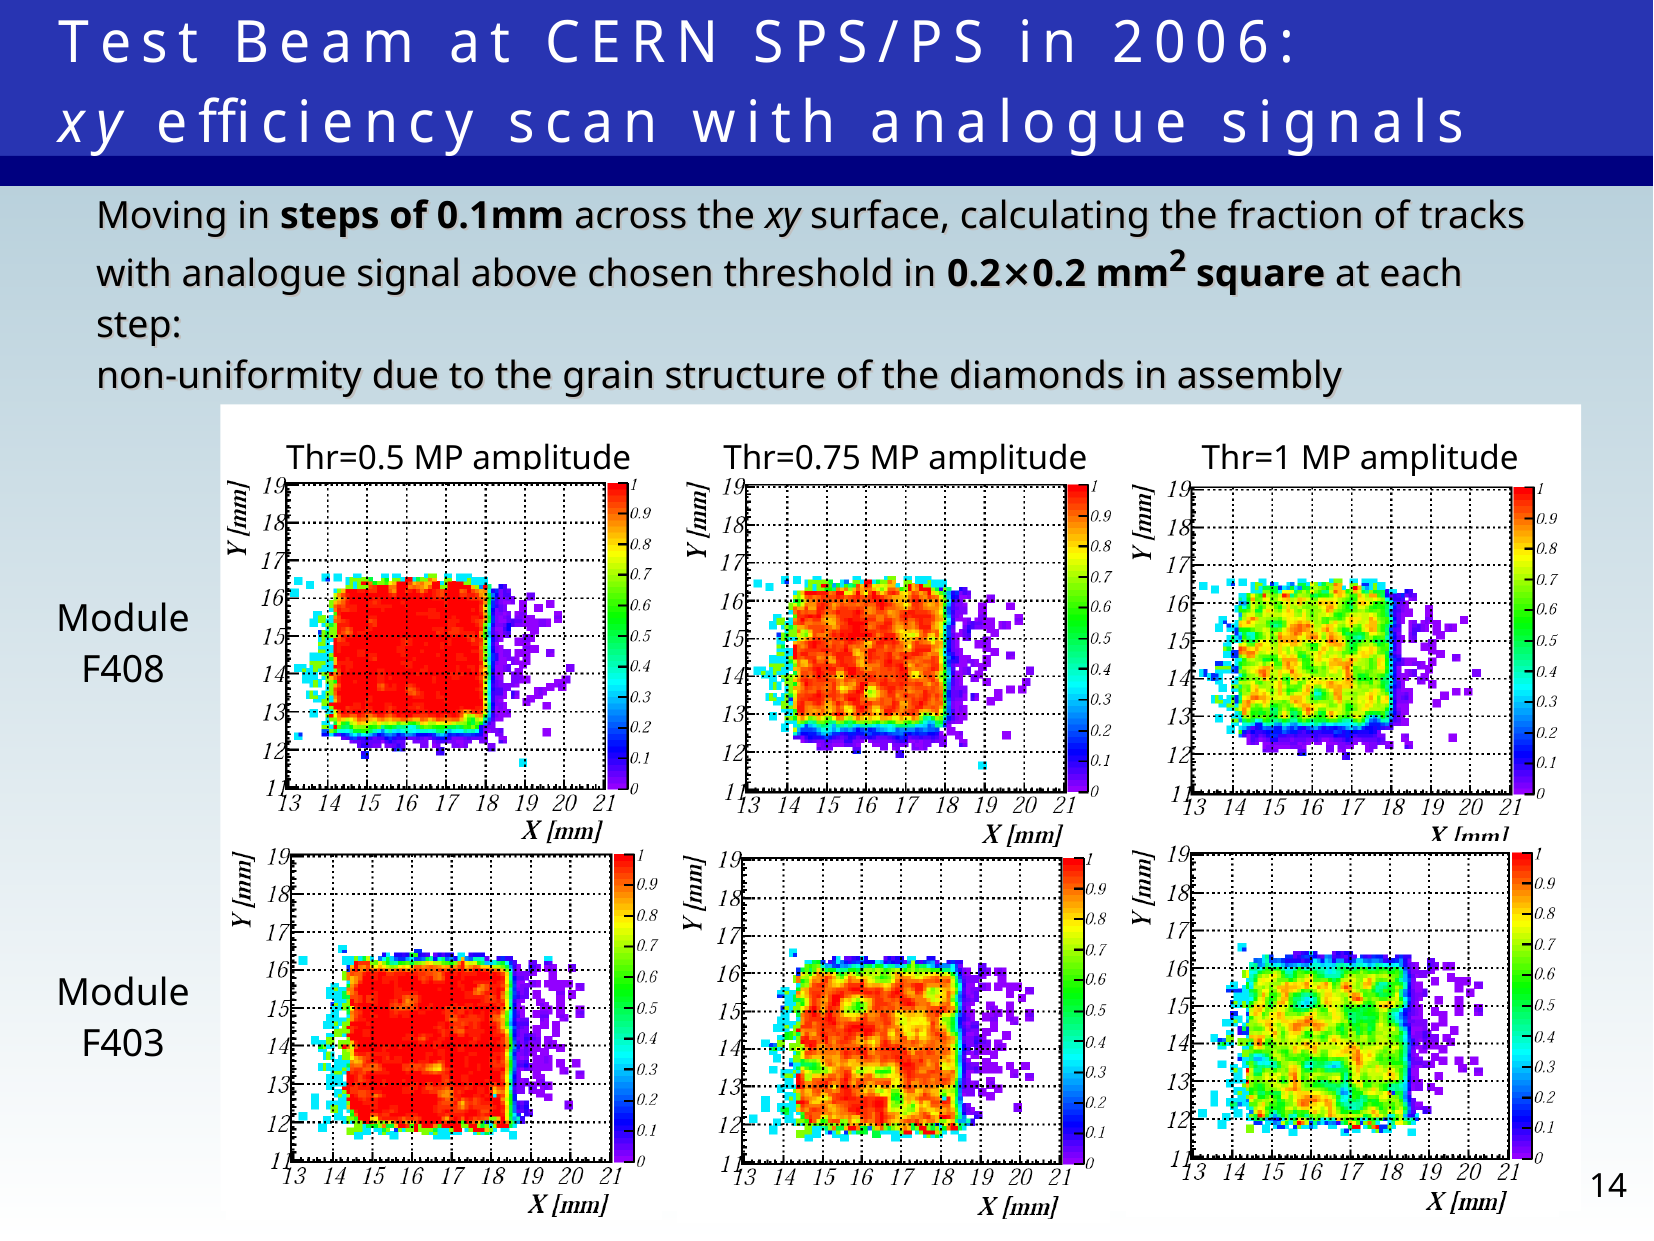

# Test Beam at CERN SPS/PS in 2006: xy efficiency scan with analogue signals
Moving in steps of 0.1mm across the xy surface, calculating the fraction of tracks with analogue signal above chosen threshold in 0.2×0.2 mm2 square at each step:
non-uniformity due to the grain structure of the diamonds in assembly
Thr=0.5 MP amplitude
Thr=0.75 MP amplitude
Thr=1 MP amplitude
Module
F408
Module
F403
14